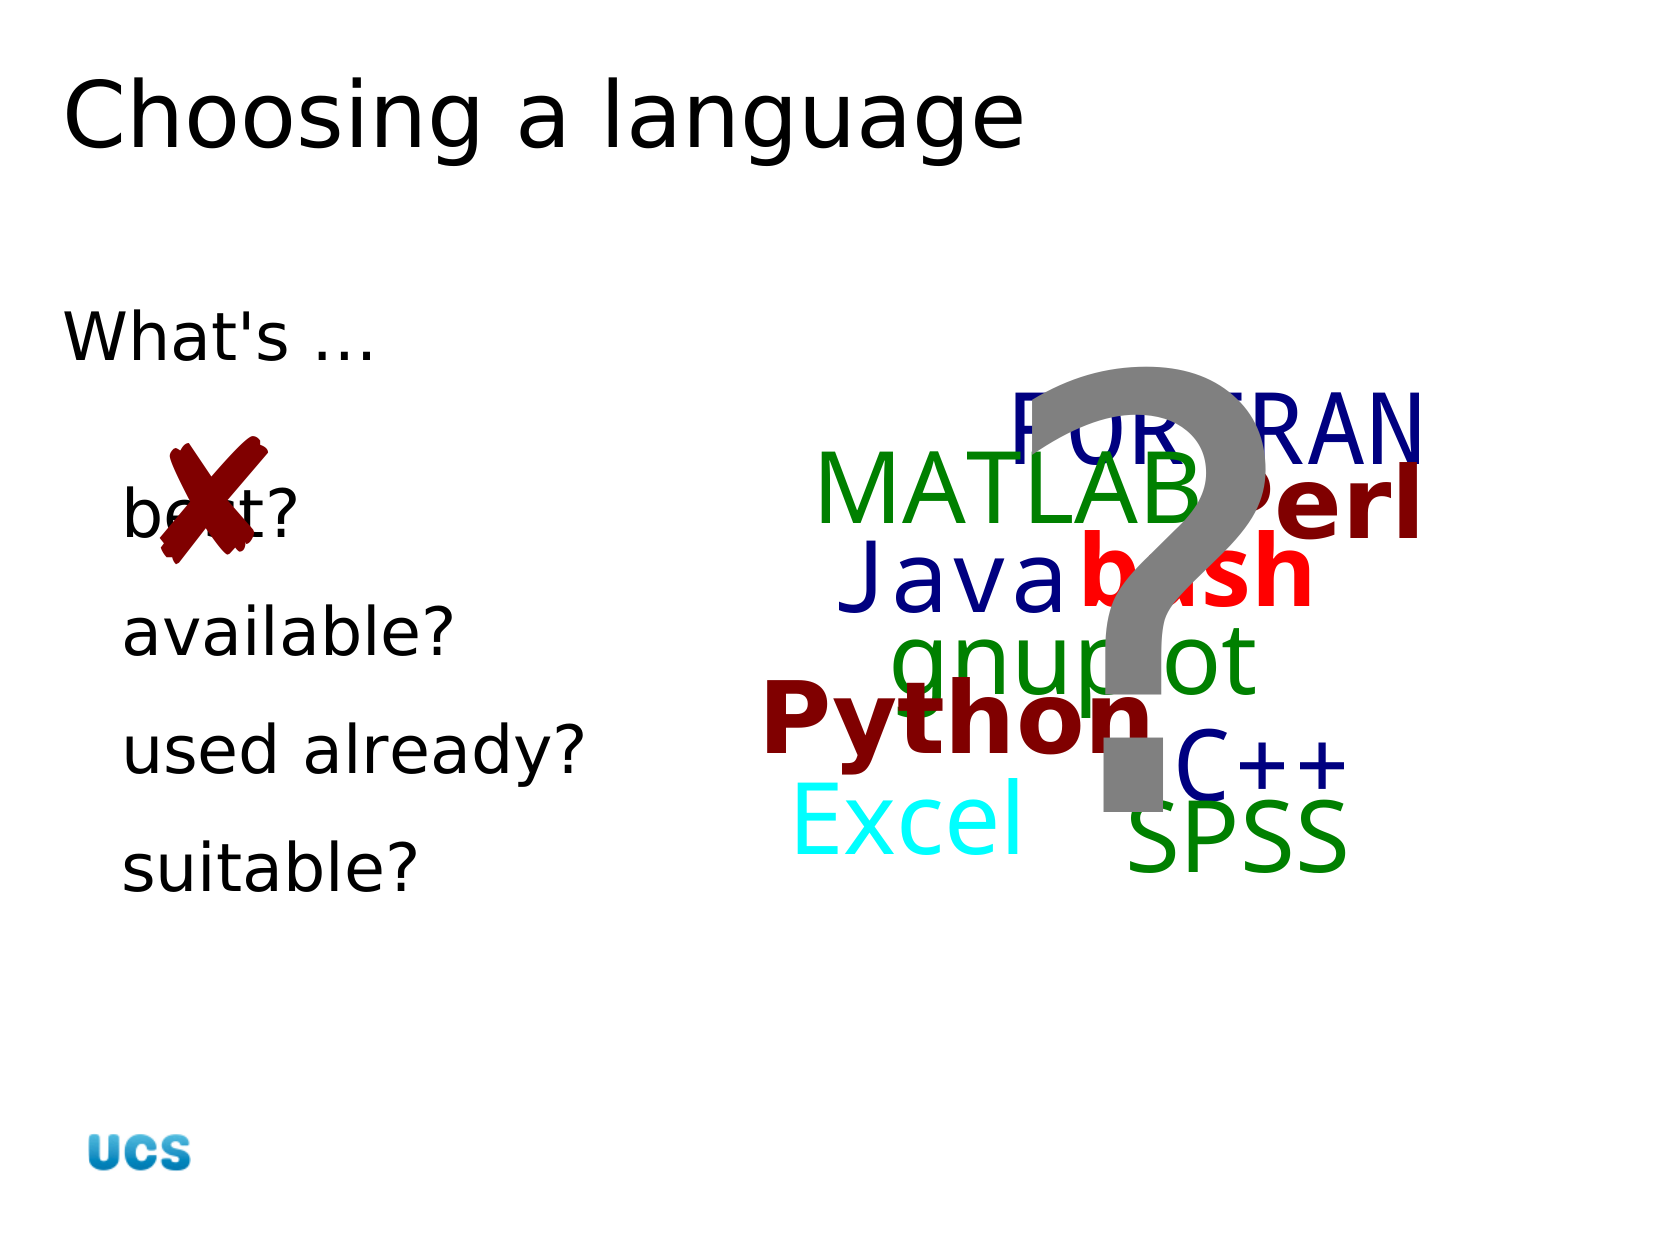

Choosing a language
?
What's …
FORTRAN
✘
MATLAB
Perl
best?
bash
Java
gnuplot
available?
Python
C++
used already?
Excel
SPSS
suitable?